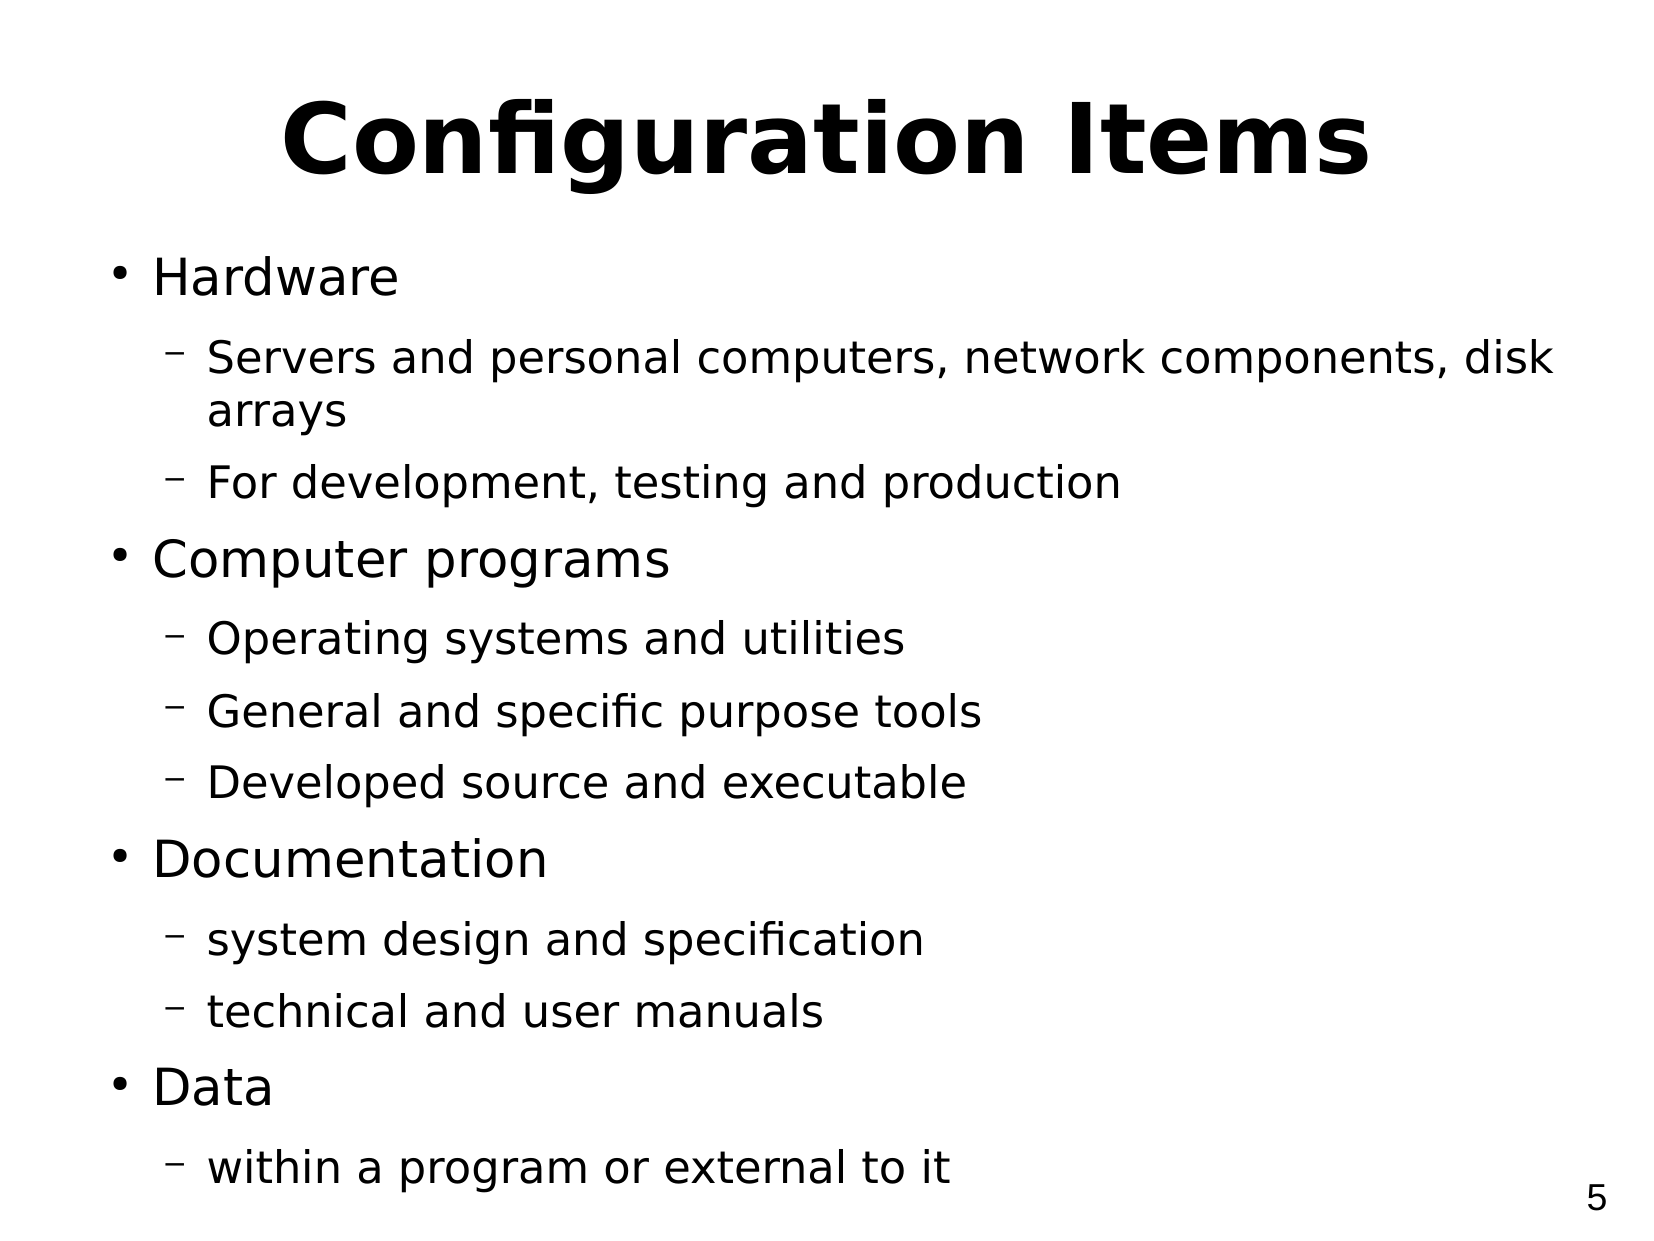

# Configuration Items
Hardware
Servers and personal computers, network components, disk arrays
For development, testing and production
Computer programs
Operating systems and utilities
General and specific purpose tools
Developed source and executable
Documentation
system design and specification
technical and user manuals
Data
within a program or external to it